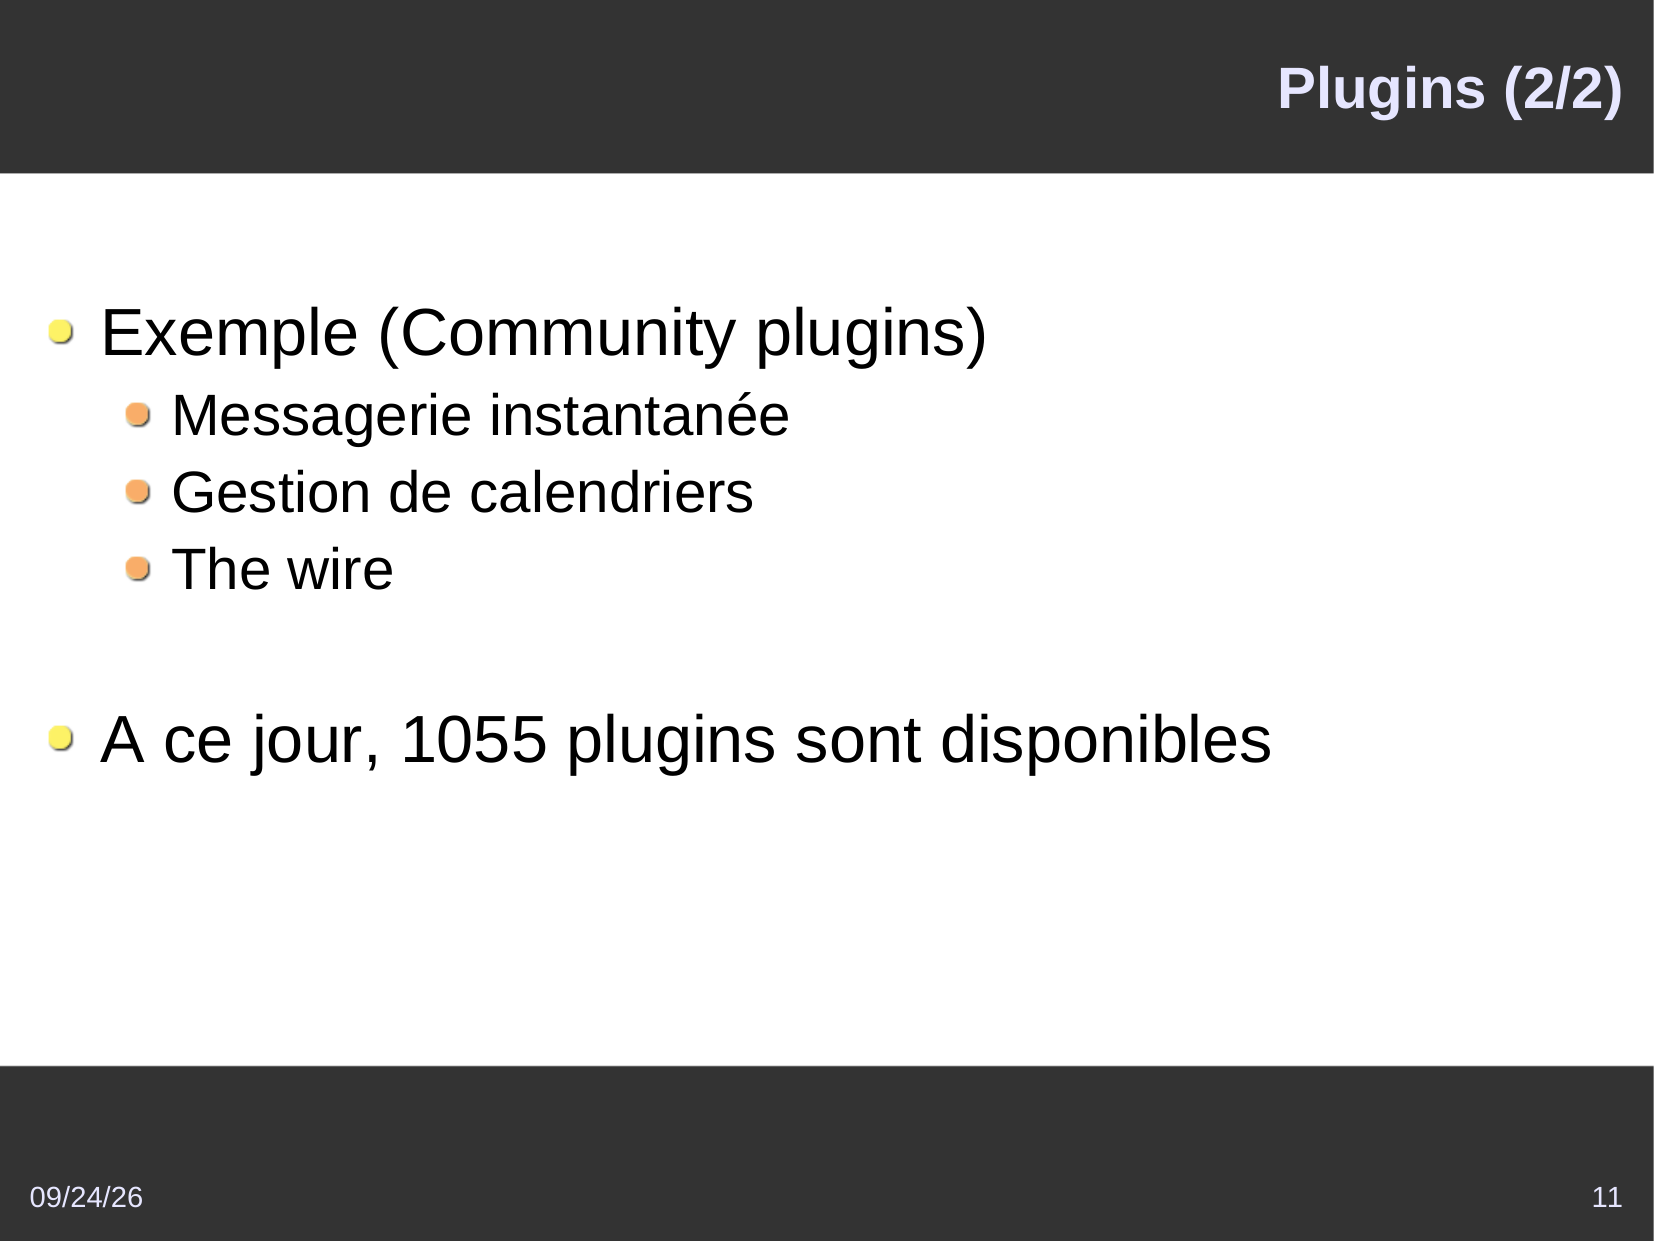

# Plugins (2/2)
Exemple (Community plugins)
Messagerie instantanée
Gestion de calendriers
The wire
A ce jour, 1055 plugins sont disponibles
11